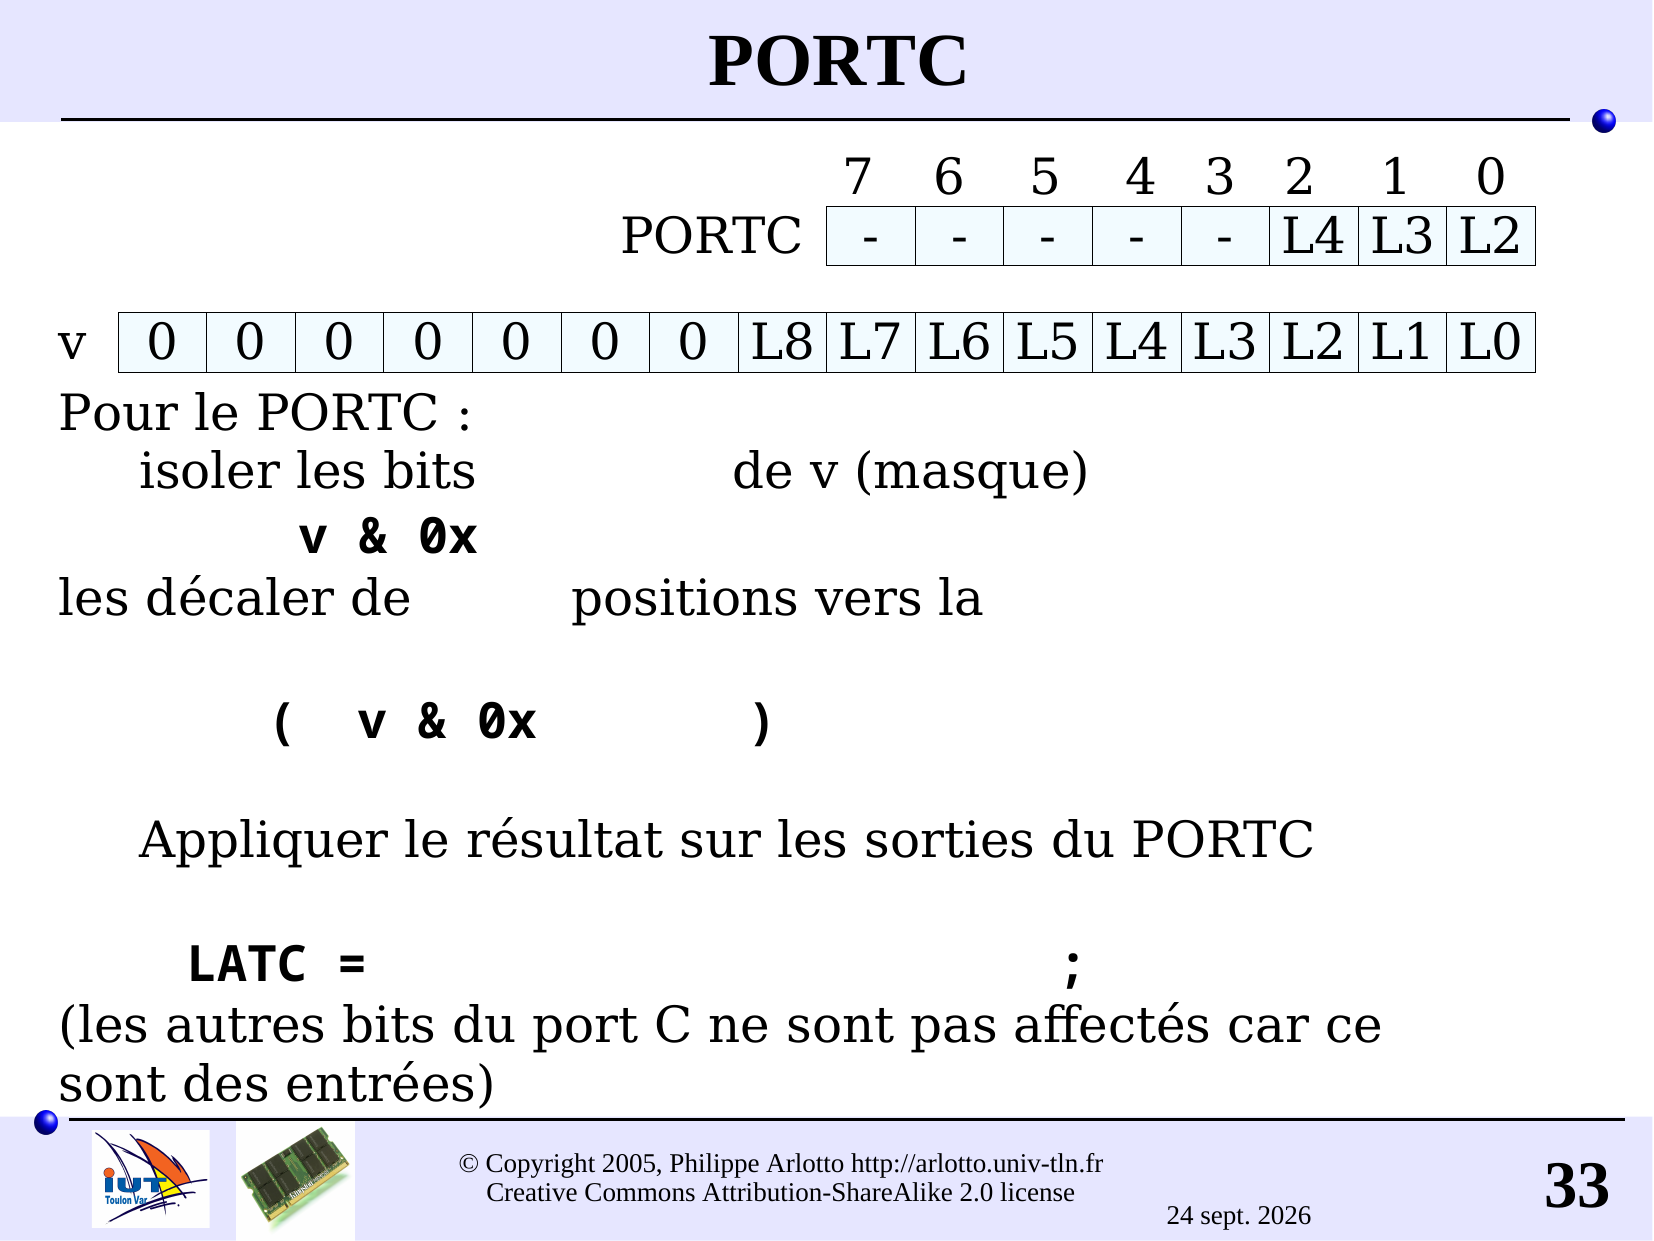

# PORTC
 7	 6 5 4 3 2 1 0
PORTC
-
-
-
-
-
L4
L3
L2
v
0
0
0
0
0
0
0
L8
L7
L6
L5
L4
L3
L2
L1
L0
Pour le PORTC :
 isoler les bits de v (masque)
 v & 0x
les décaler de positions vers la
 ( v & 0x )
 Appliquer le résultat sur les sorties du PORTC
 LATC =  ;
(les autres bits du port C ne sont pas affectés car ce sont des entrées)